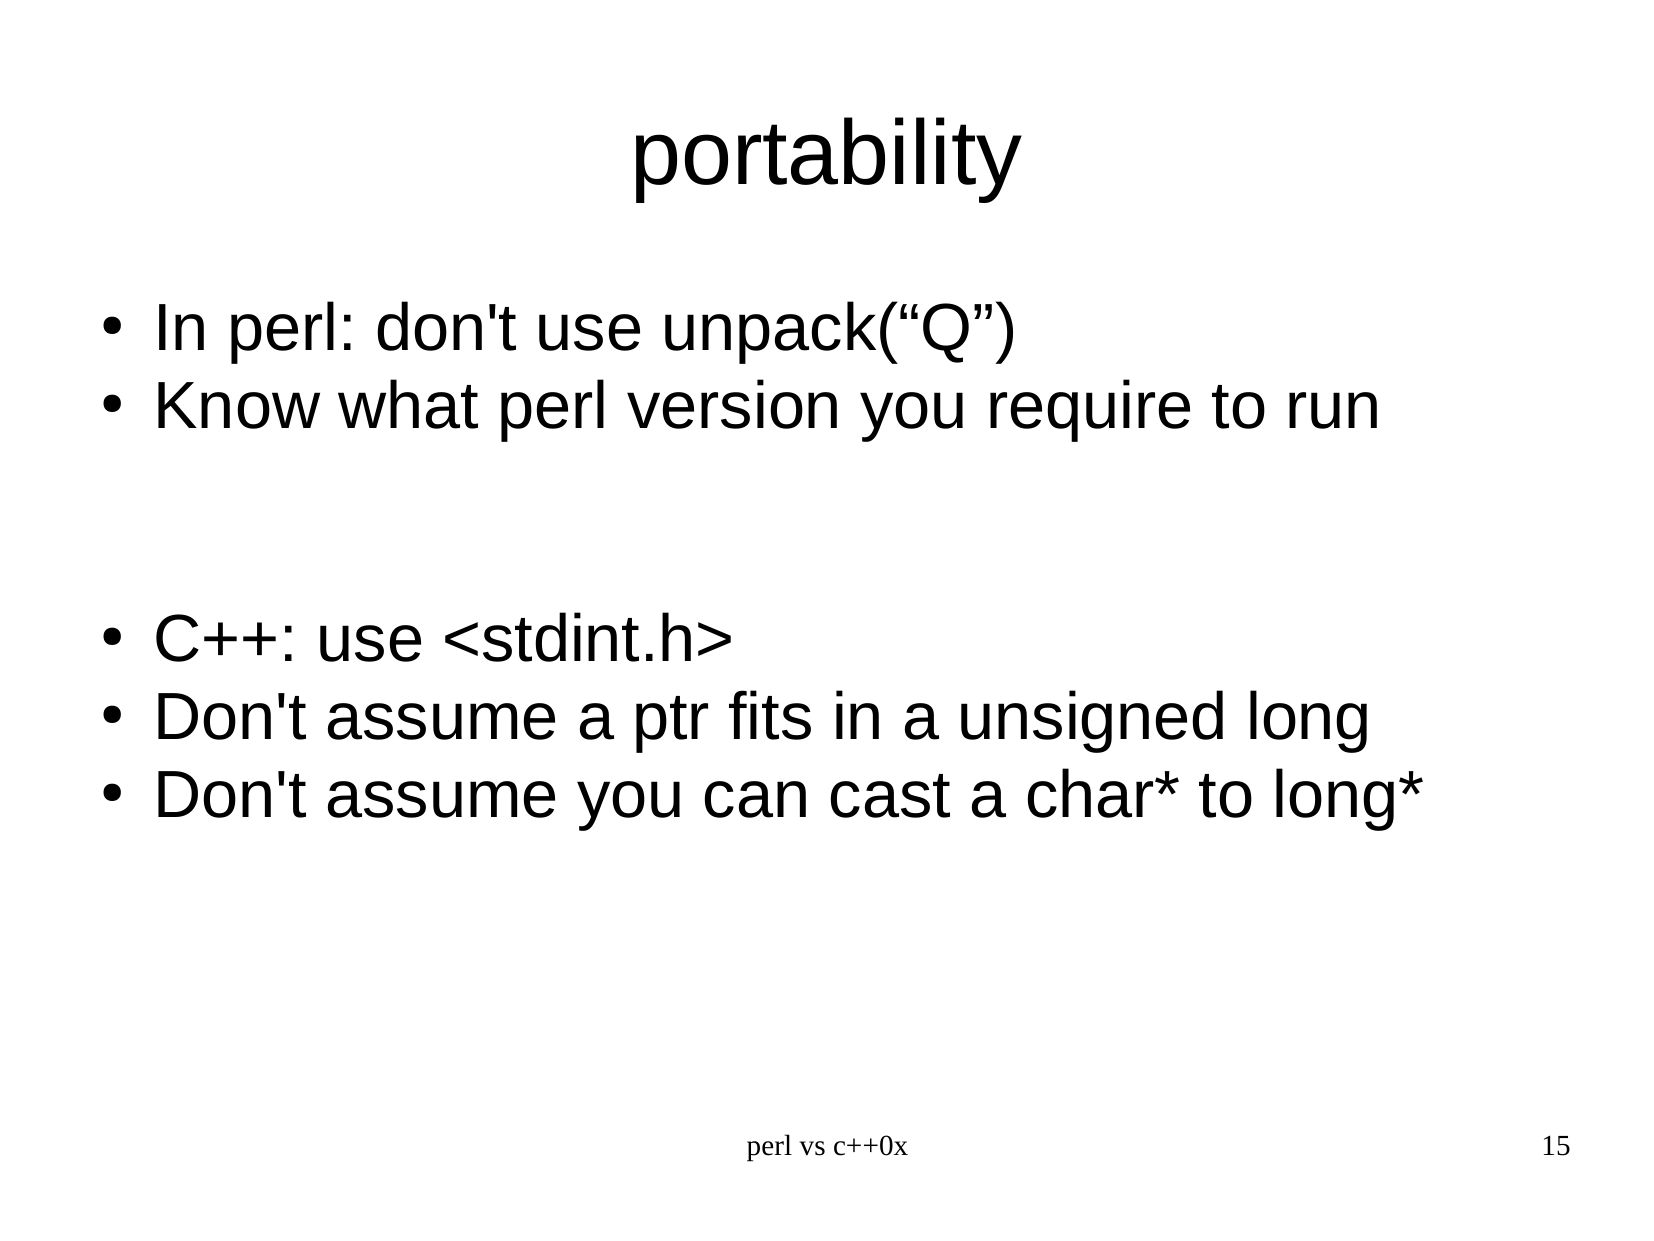

# portability
In perl: don't use unpack(“Q”)
Know what perl version you require to run
C++: use <stdint.h>
Don't assume a ptr fits in a unsigned long
Don't assume you can cast a char* to long*
perl vs c++0x
15